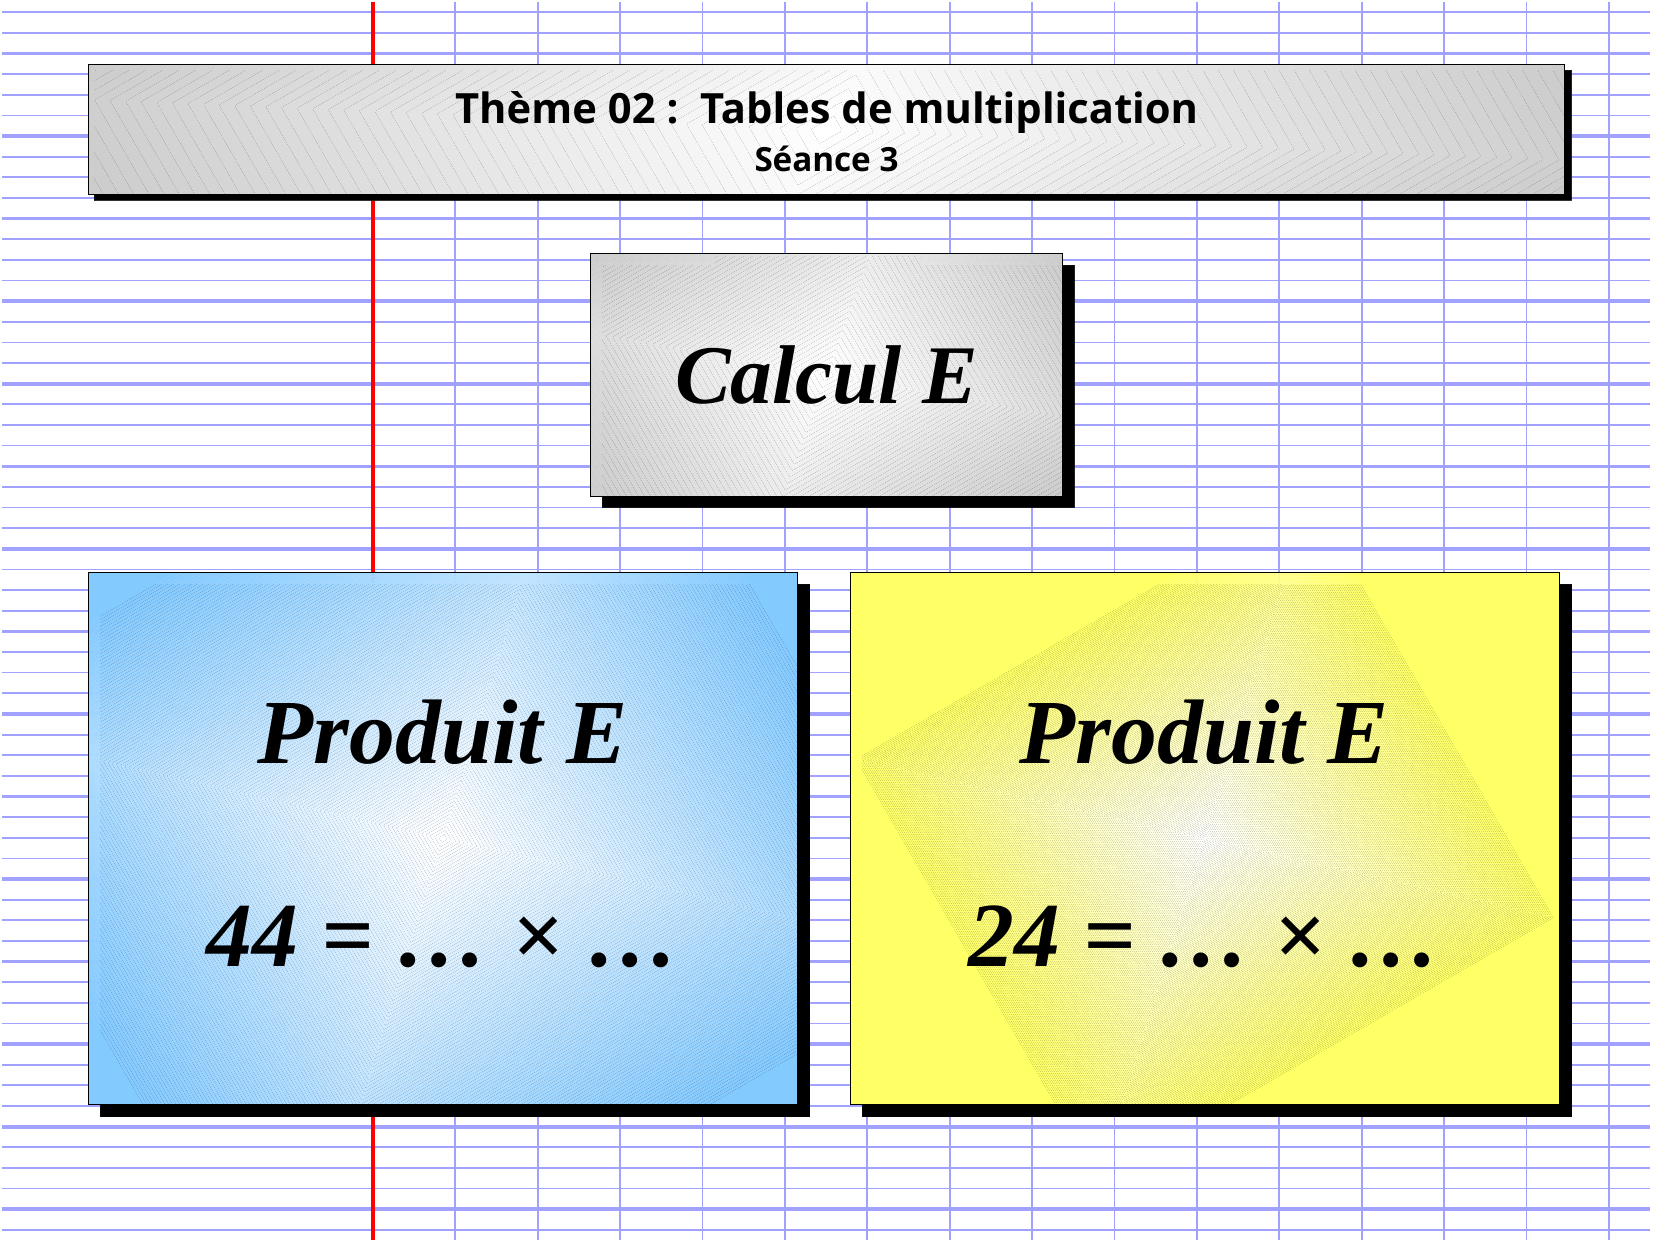

Thème 02 : Tables de multiplication
Séance 3
Calcul E
9
0
1
2
3
4
5
6
7
8
Produit E
44 = … × …
Produit E
24 = … × …